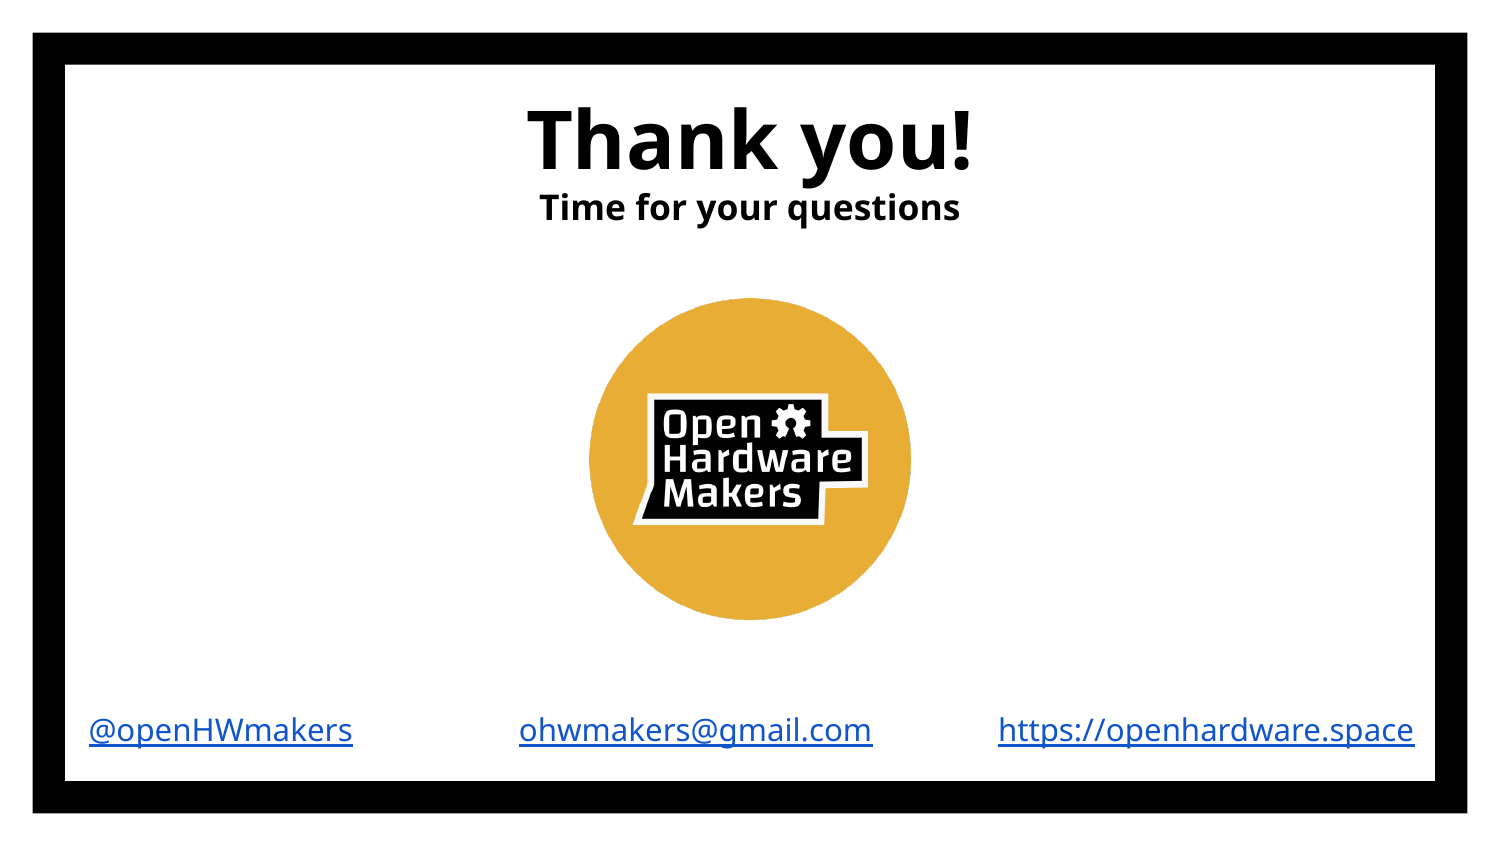

# Thank you! Time for your questions
@openHWmakers
ohwmakers@gmail.com
https://openhardware.space